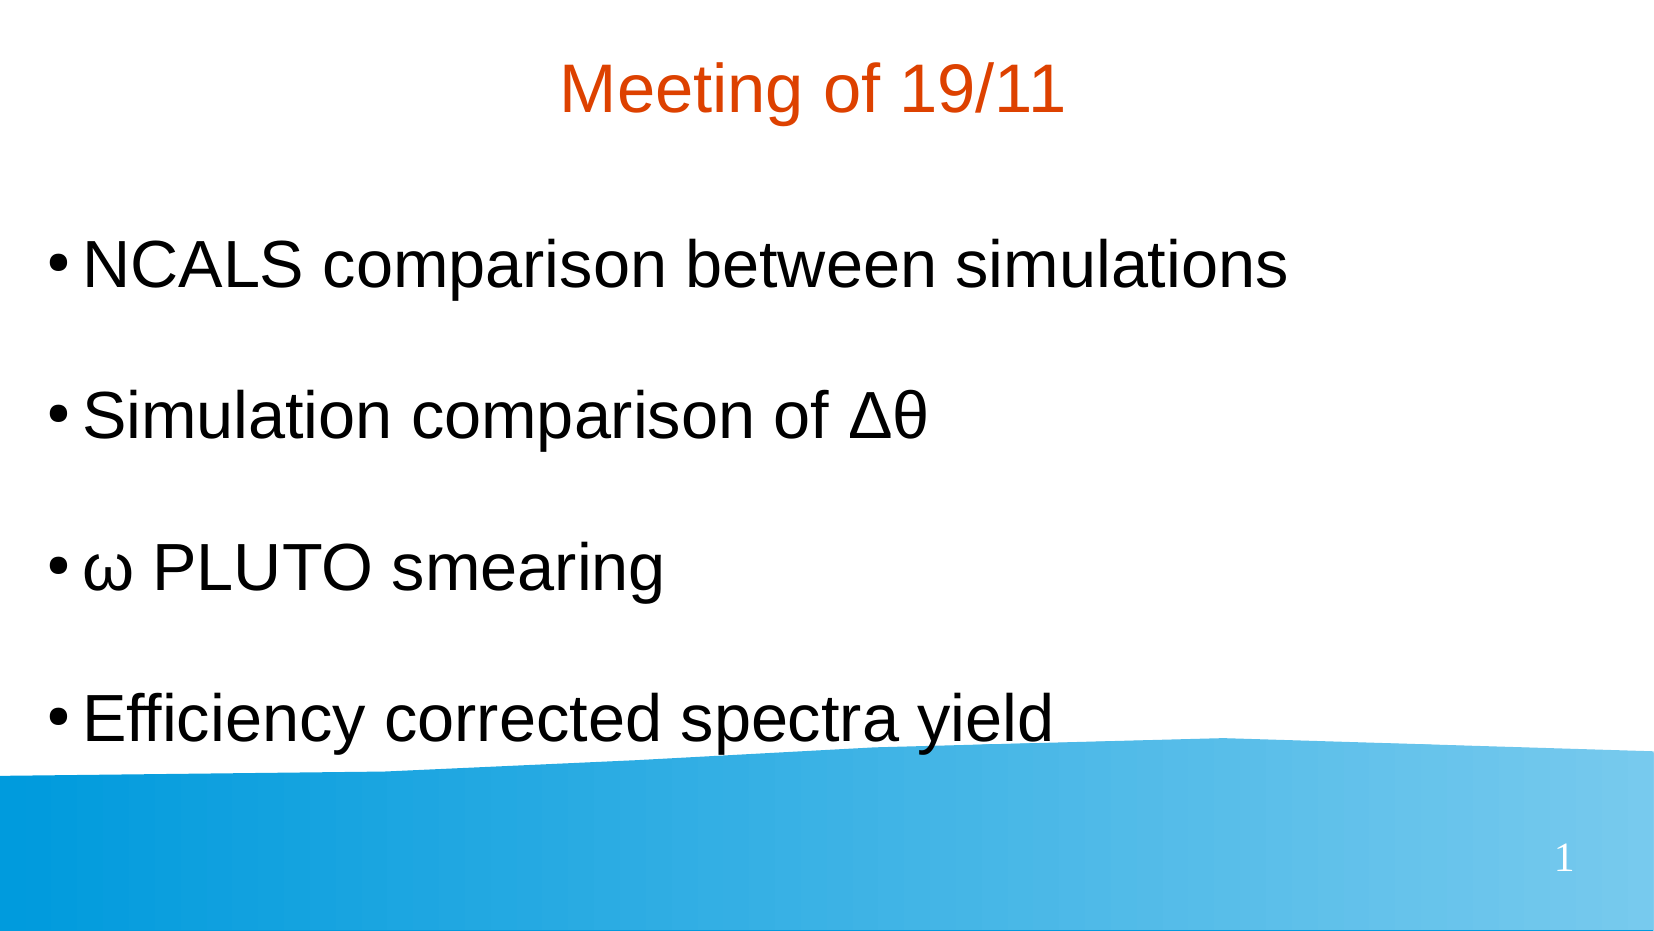

# Meeting of 19/11
NCALS comparison between simulations
Simulation comparison of Δθ
ω PLUTO smearing
Efficiency corrected spectra yield
1